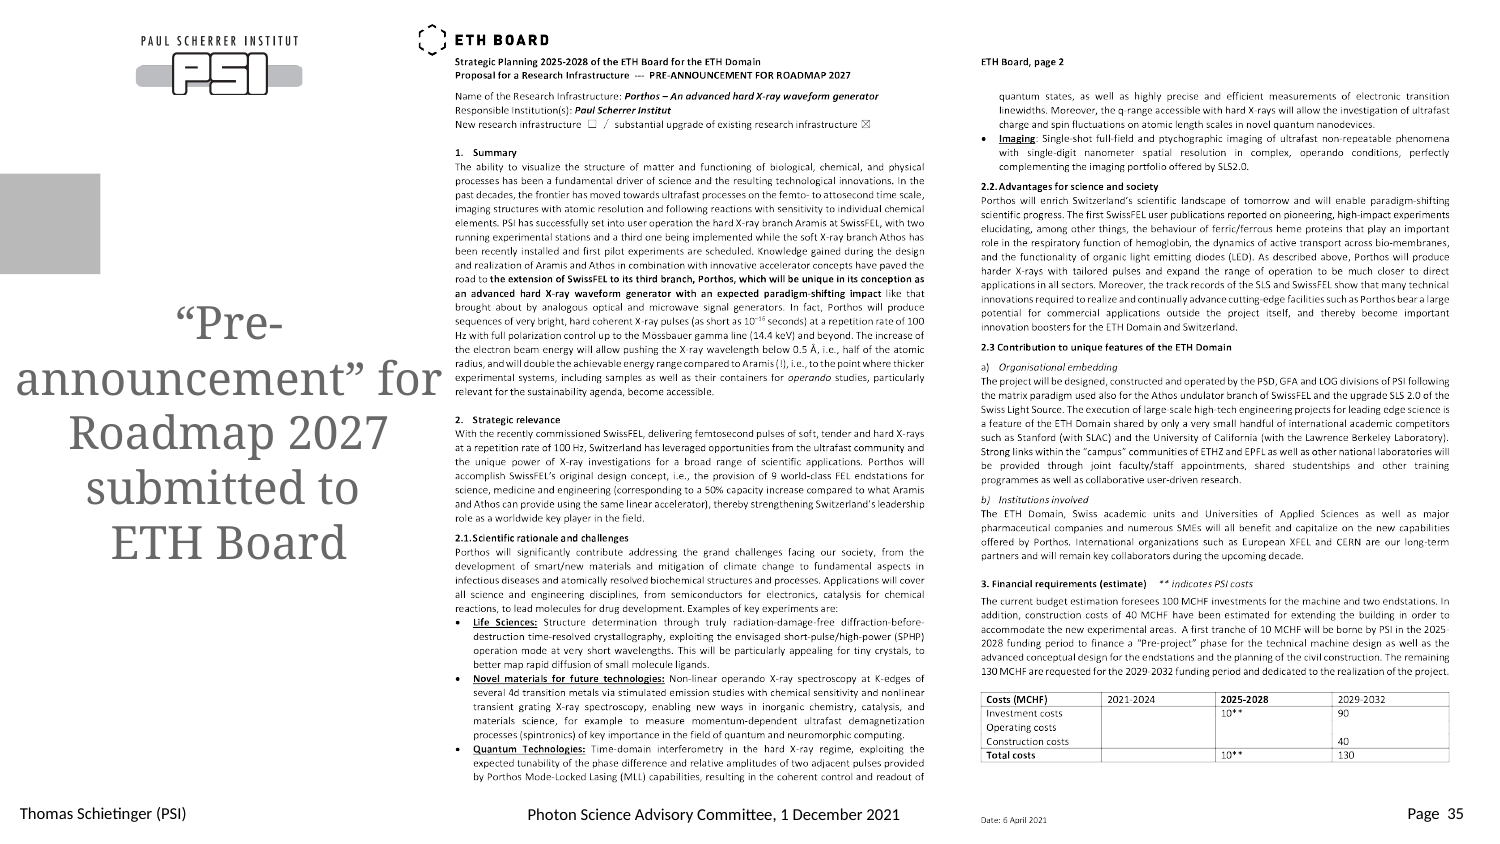

# “Pre-announcement” for Roadmap 2027 submitted to ETH Board